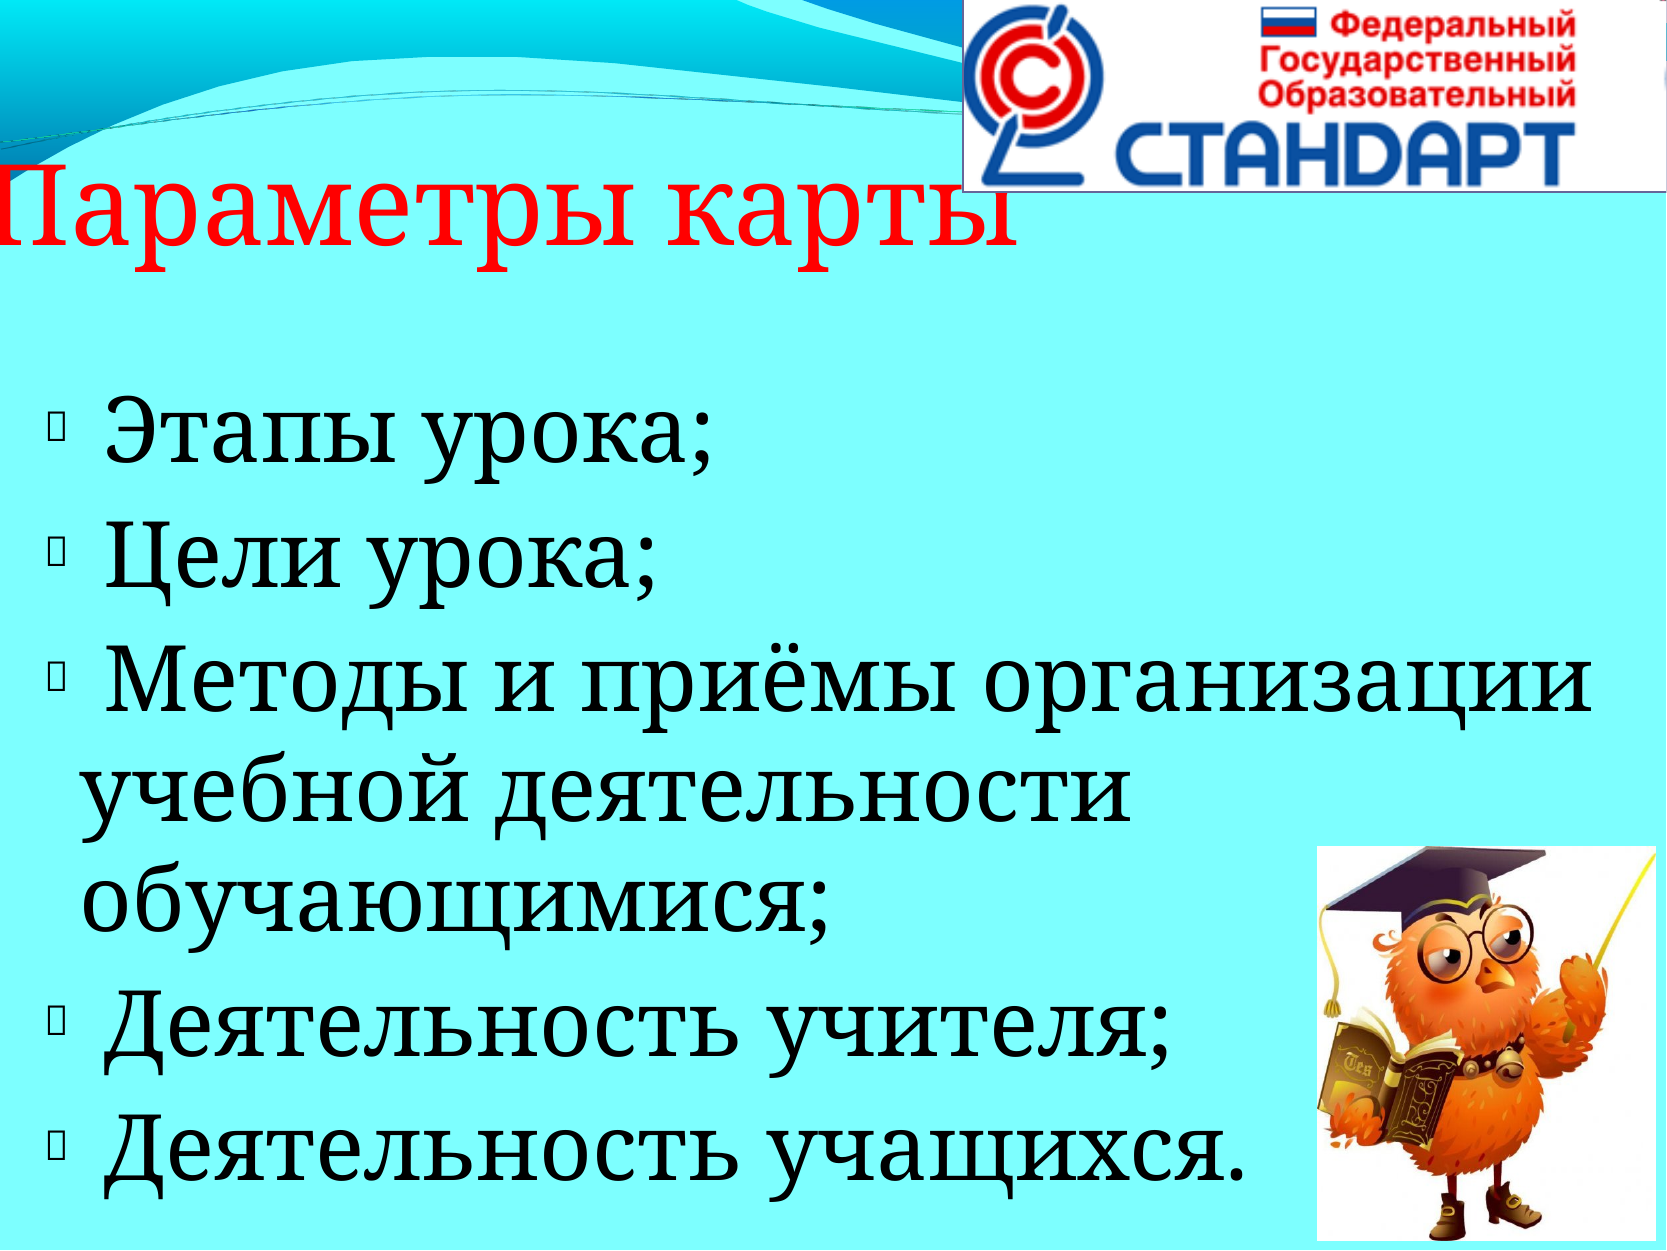

Параметры карты
 Этапы урока;
 Цели урока;
 Методы и приёмы организации учебной деятельности обучающимися;
 Деятельность учителя;
 Деятельность учащихся.